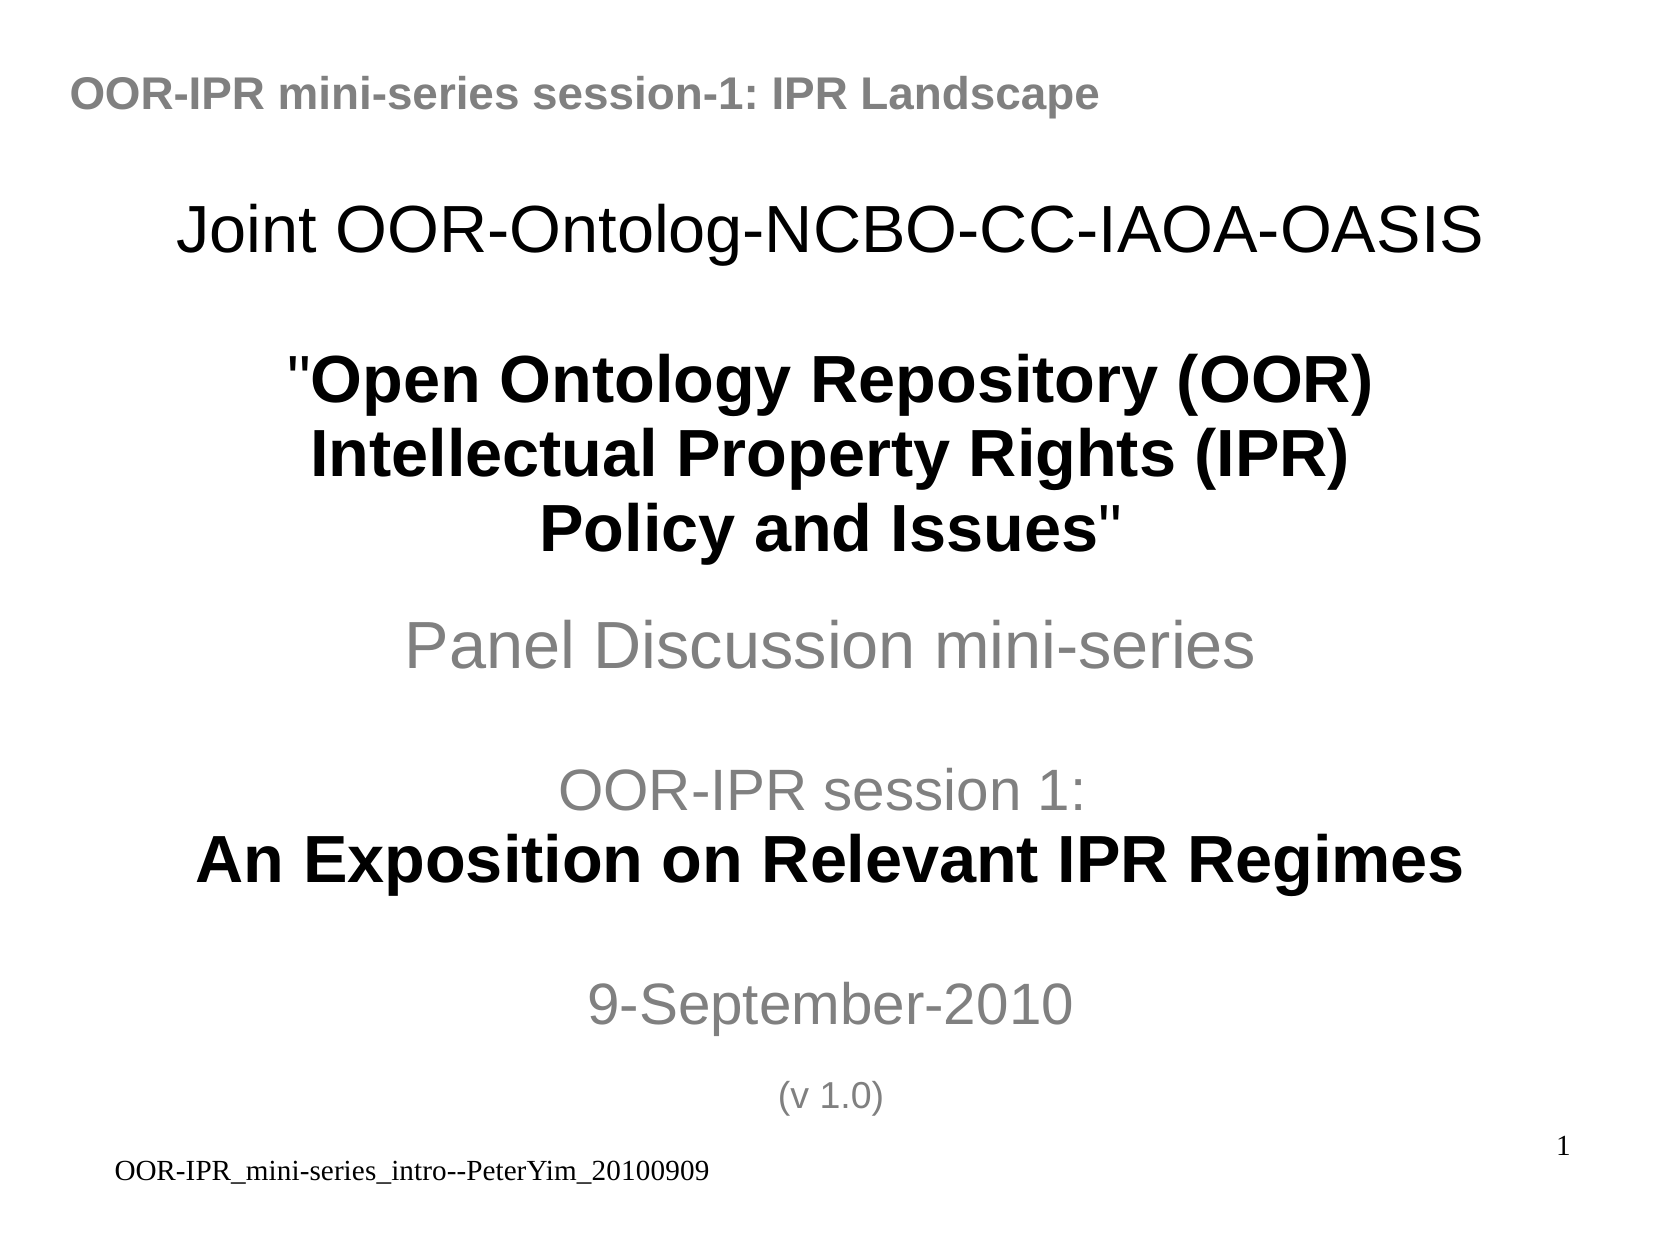

OOR-IPR mini-series session-1: IPR Landscape
# Joint OOR-Ontolog-NCBO-CC-IAOA-OASIS
 "Open Ontology Repository (OOR)
 Intellectual Property Rights (IPR)
Policy and Issues"
Panel Discussion mini-series
OOR-IPR session 1:
An Exposition on Relevant IPR Regimes
9-September-2010
(v 1.0)
1